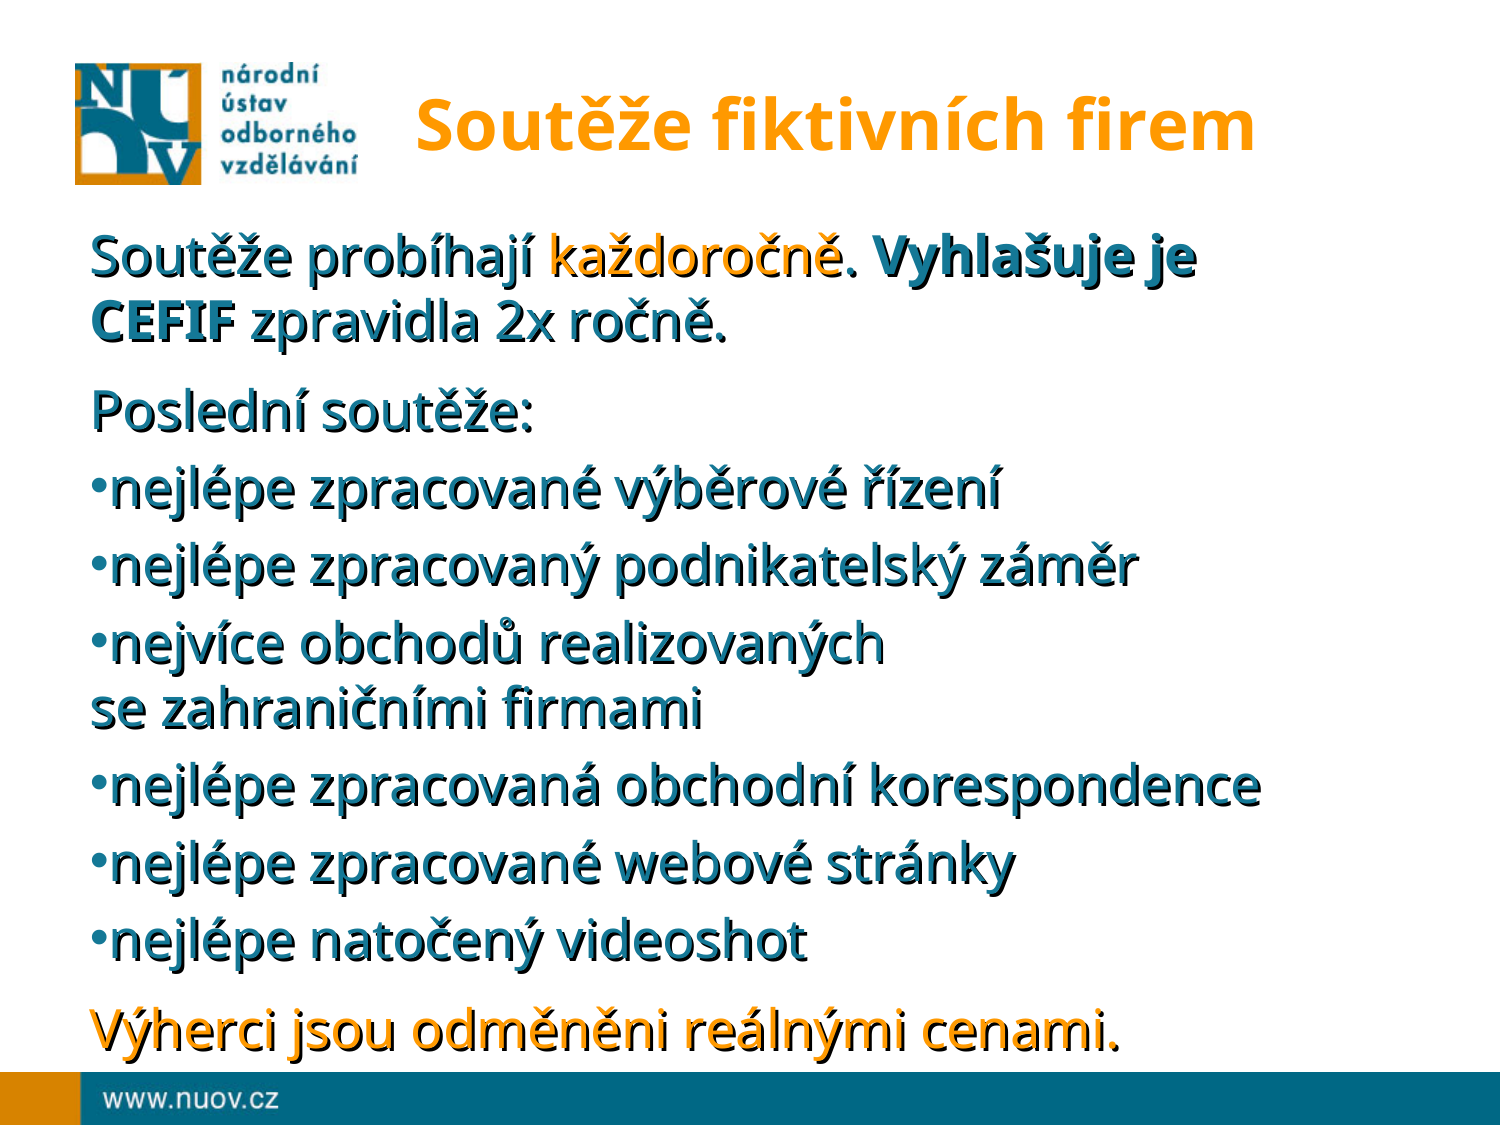

# Soutěže fiktivních firem
Soutěže probíhají každoročně. Vyhlašuje je
CEFIF zpravidla 2x ročně.
Poslední soutěže:
nejlépe zpracované výběrové řízení
nejlépe zpracovaný podnikatelský záměr
nejvíce obchodů realizovaných
se zahraničními firmami
nejlépe zpracovaná obchodní korespondence
nejlépe zpracované webové stránky
nejlépe natočený videoshot
Výherci jsou odměněni reálnými cenami.